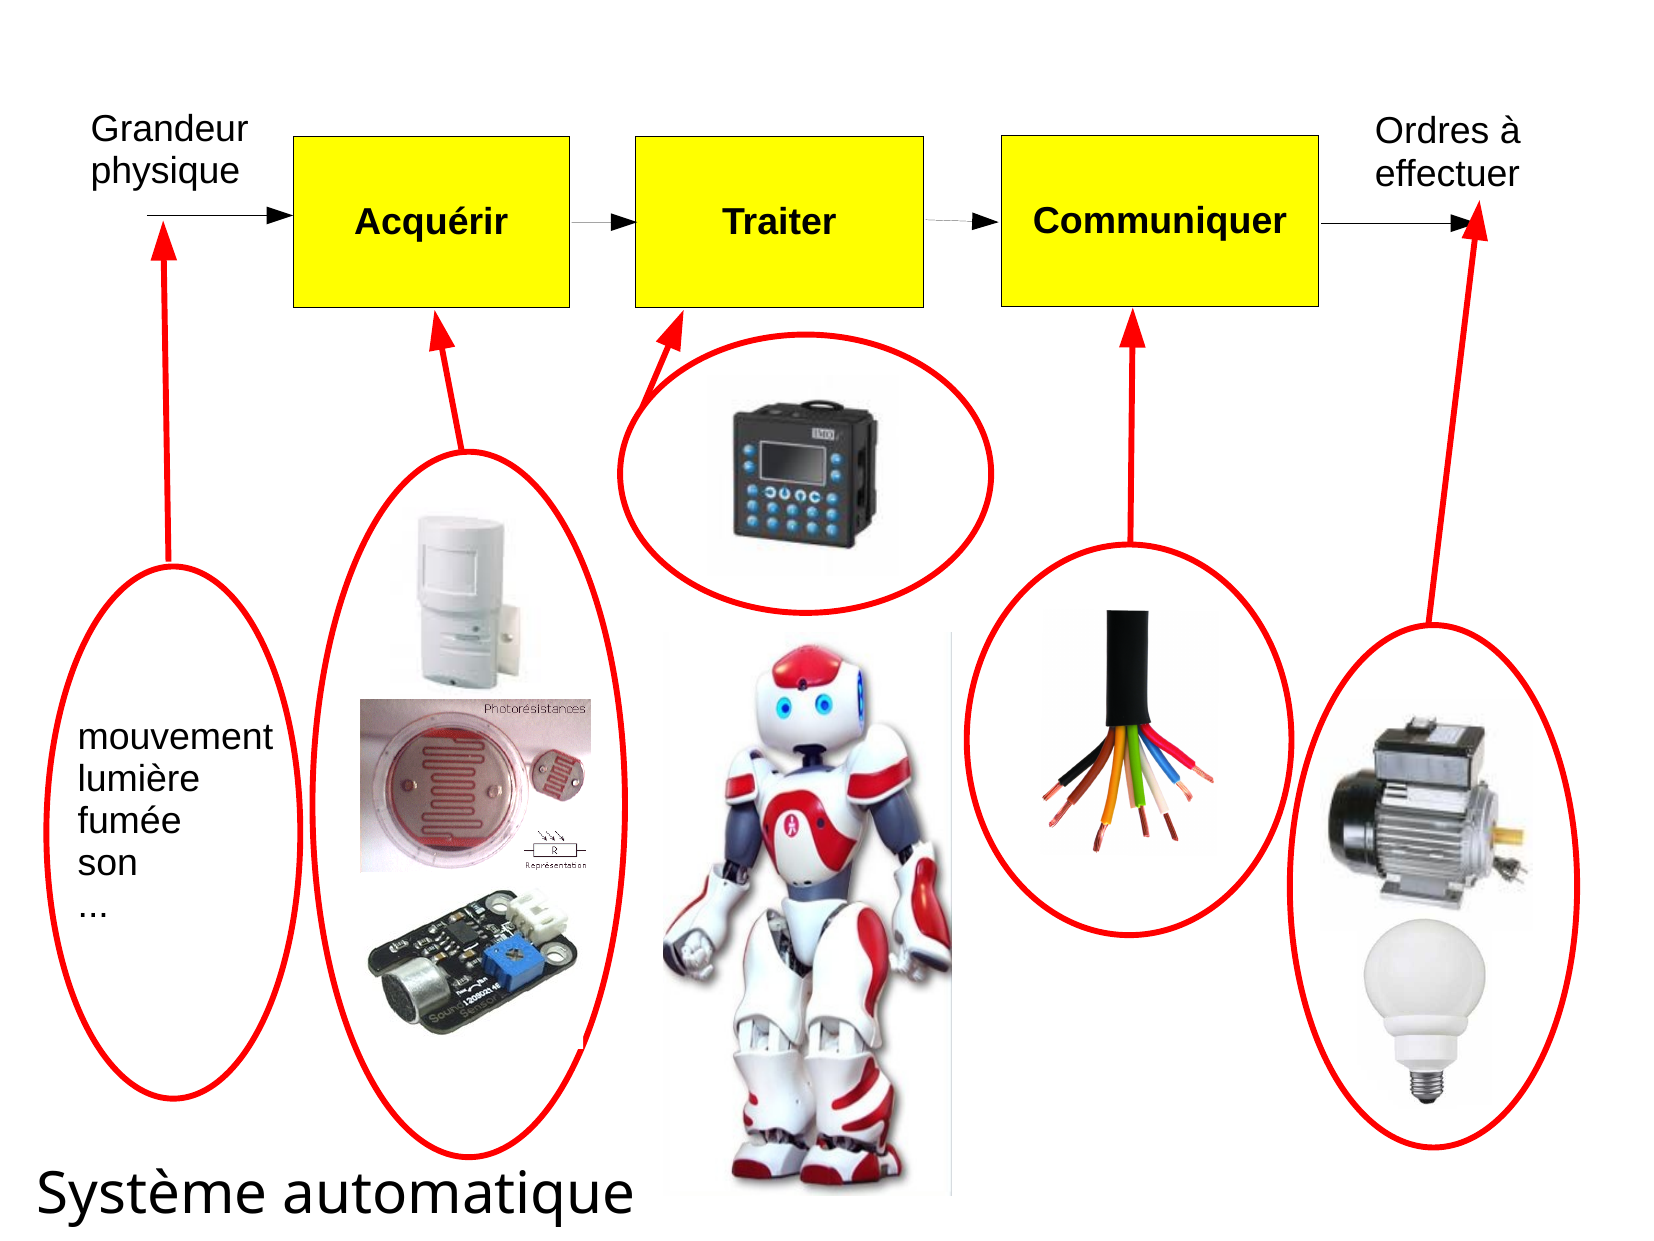

Grandeur physique
Ordres à effectuer
Communiquer
Acquérir
Traiter
mouvement lumière
fumée
son
...
Système automatique